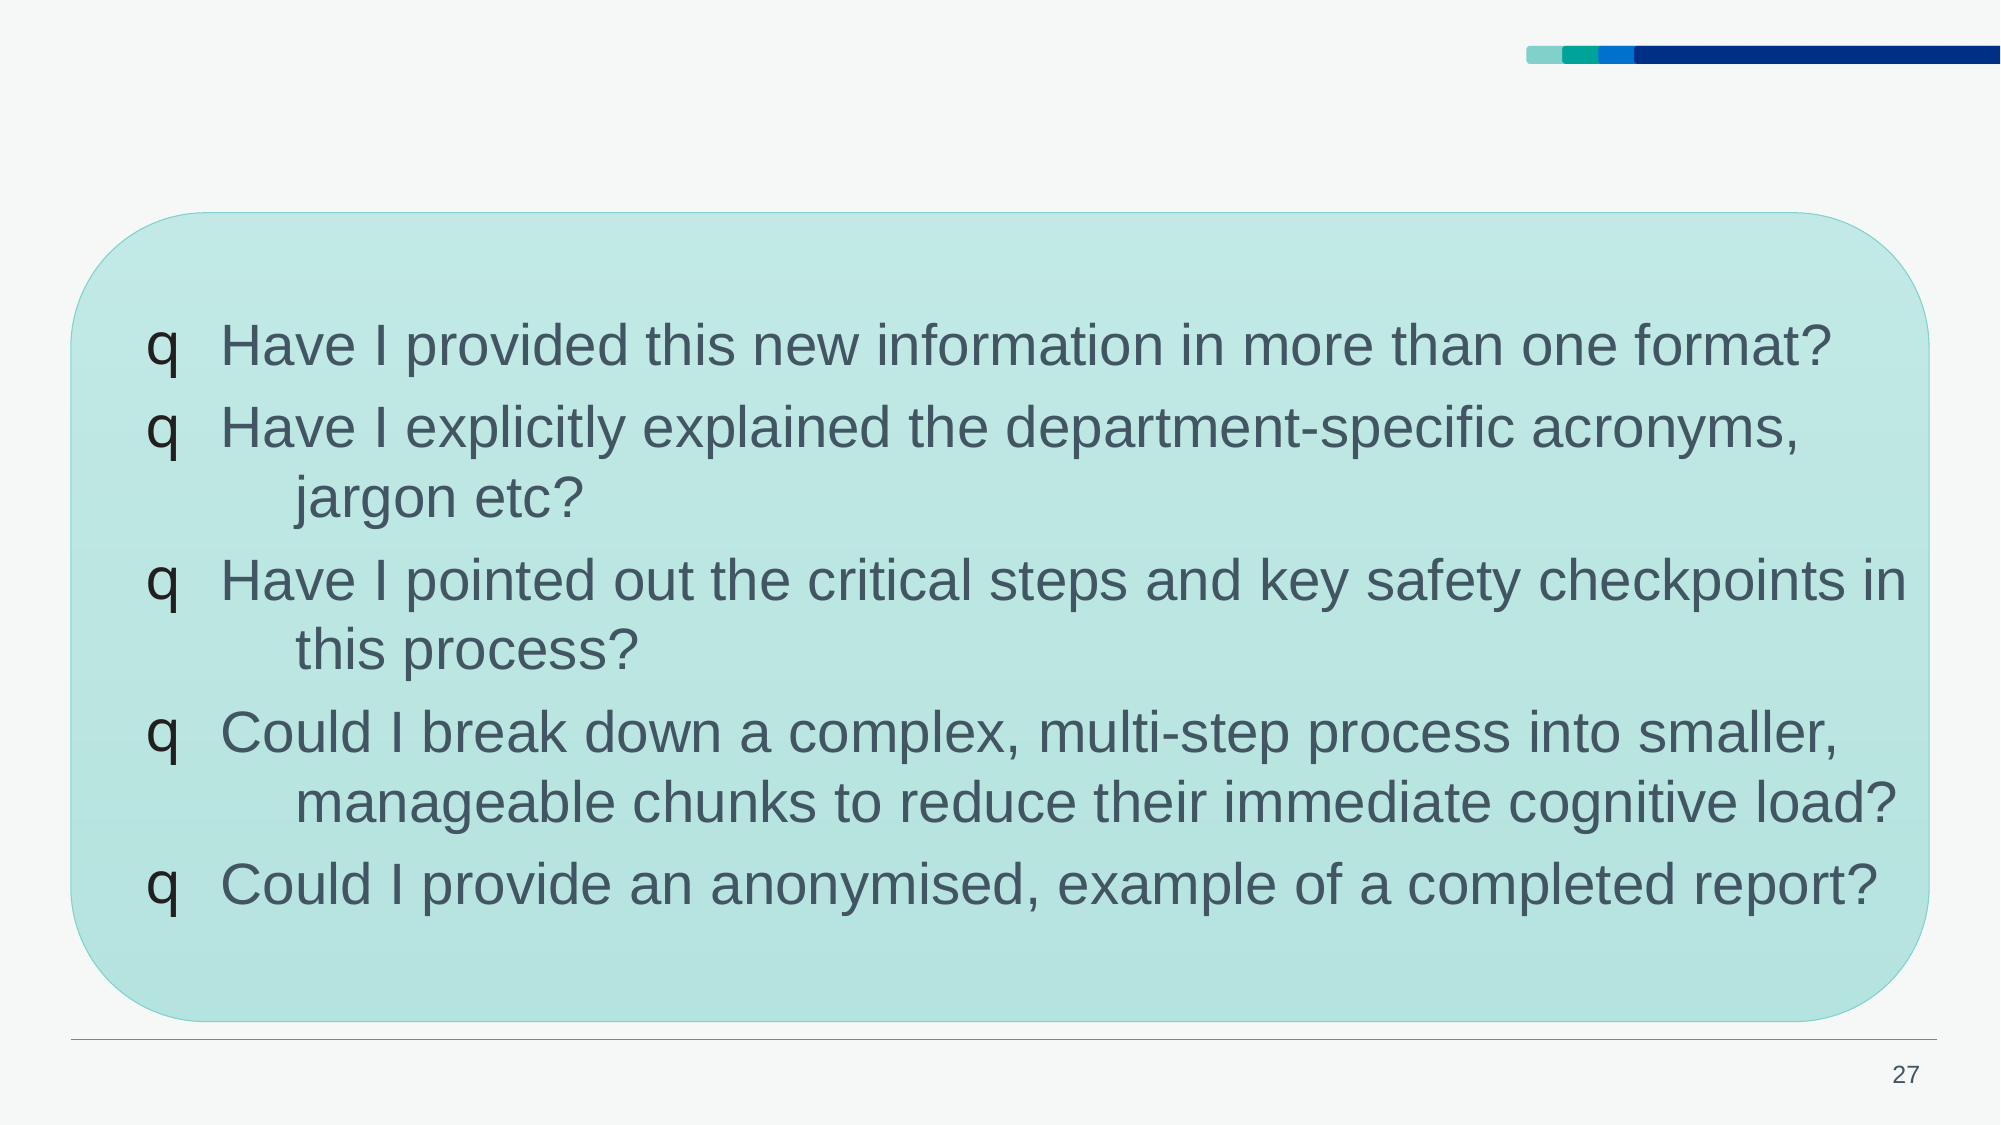

Have I provided this new information in more than one format?
Have I explicitly explained the department-specific acronyms, jargon etc?
Have I pointed out the critical steps and key safety checkpoints in this process?
Could I break down a complex, multi-step process into smaller, manageable chunks to reduce their immediate cognitive load?
Could I provide an anonymised, example of a completed report?
# Representation